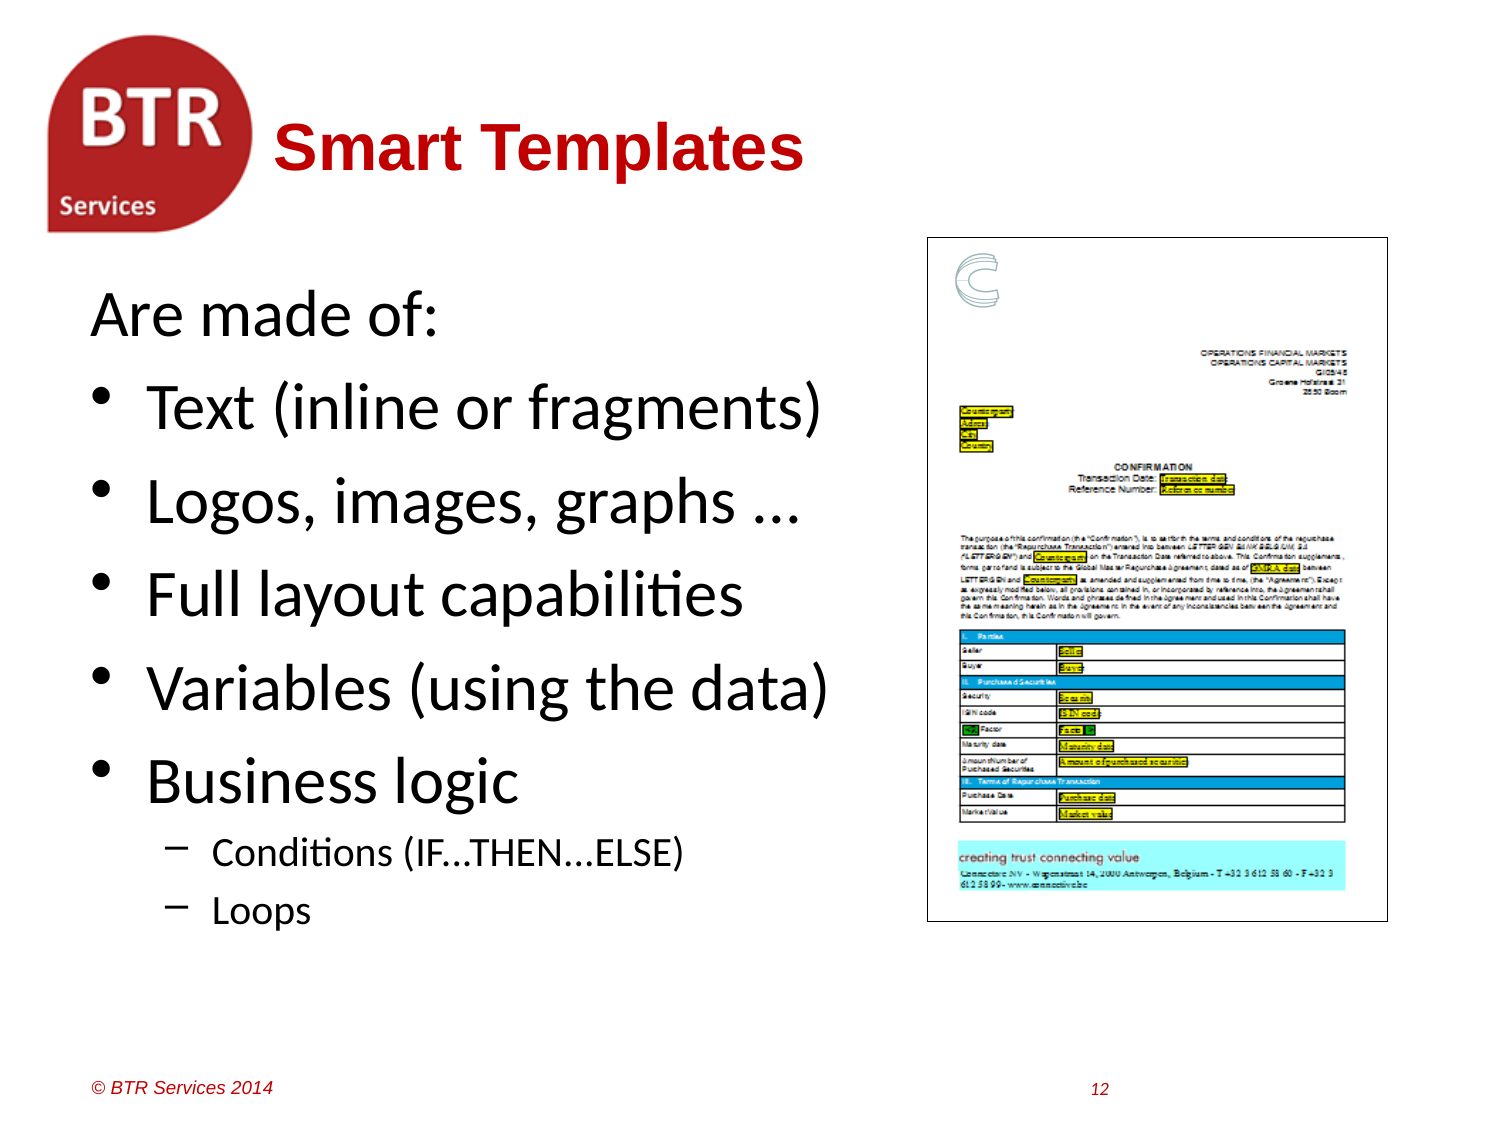

# Smart Templates
Are made of:
Text (inline or fragments)
Logos, images, graphs ...
Full layout capabilities
Variables (using the data)
Business logic
Conditions (IF...THEN...ELSE)
Loops